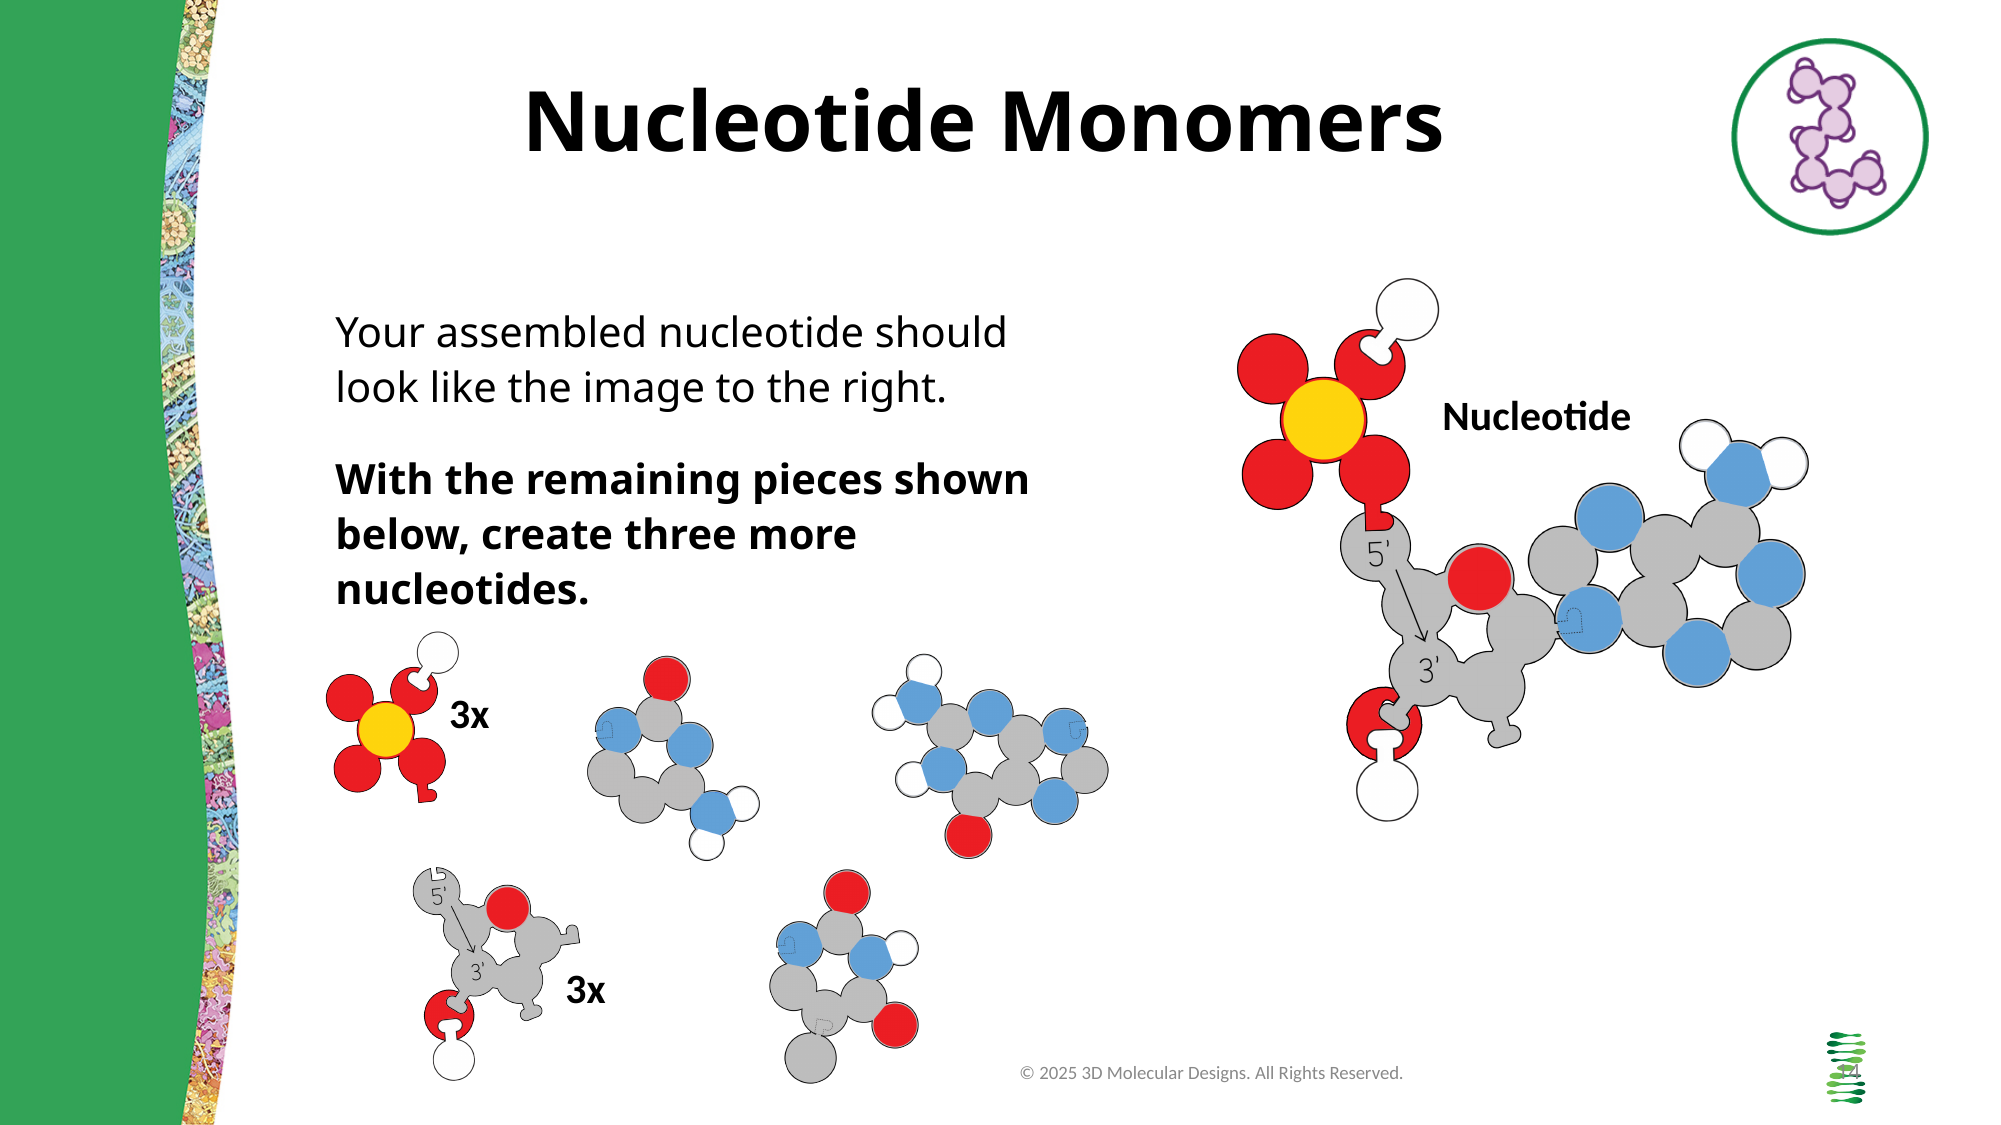

Nucleotide Monomers
Your assembled nucleotide should look like the image to the right.
With the remaining pieces shown below, create three more nucleotides.
Nucleotide
3x
3x